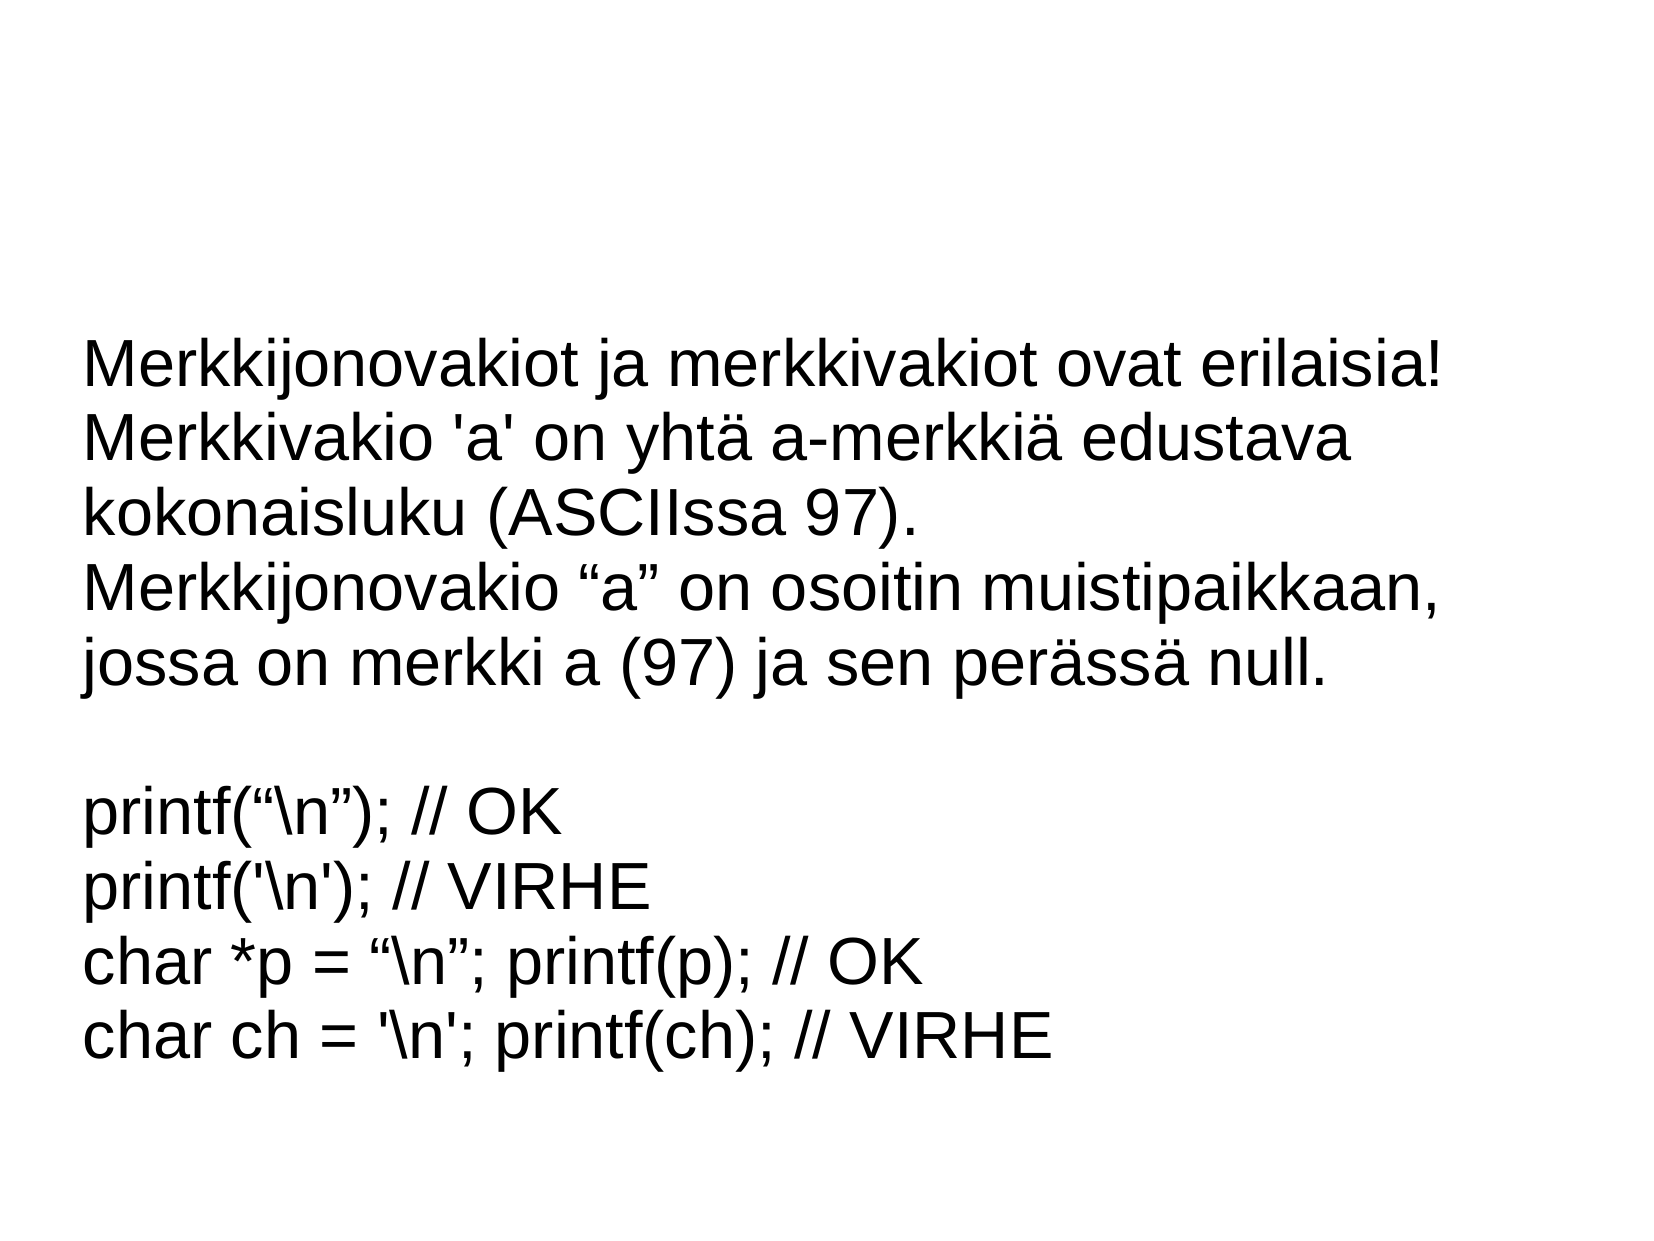

Merkkijonovakiot ja merkkivakiot ovat erilaisia!
Merkkivakio 'a' on yhtä a-merkkiä edustava kokonaisluku (ASCIIssa 97).
Merkkijonovakio “a” on osoitin muistipaikkaan, jossa on merkki a (97) ja sen perässä null.
printf(“\n”); // OK
printf('\n'); // VIRHE
char *p = “\n”; printf(p); // OK
char ch = '\n'; printf(ch); // VIRHE